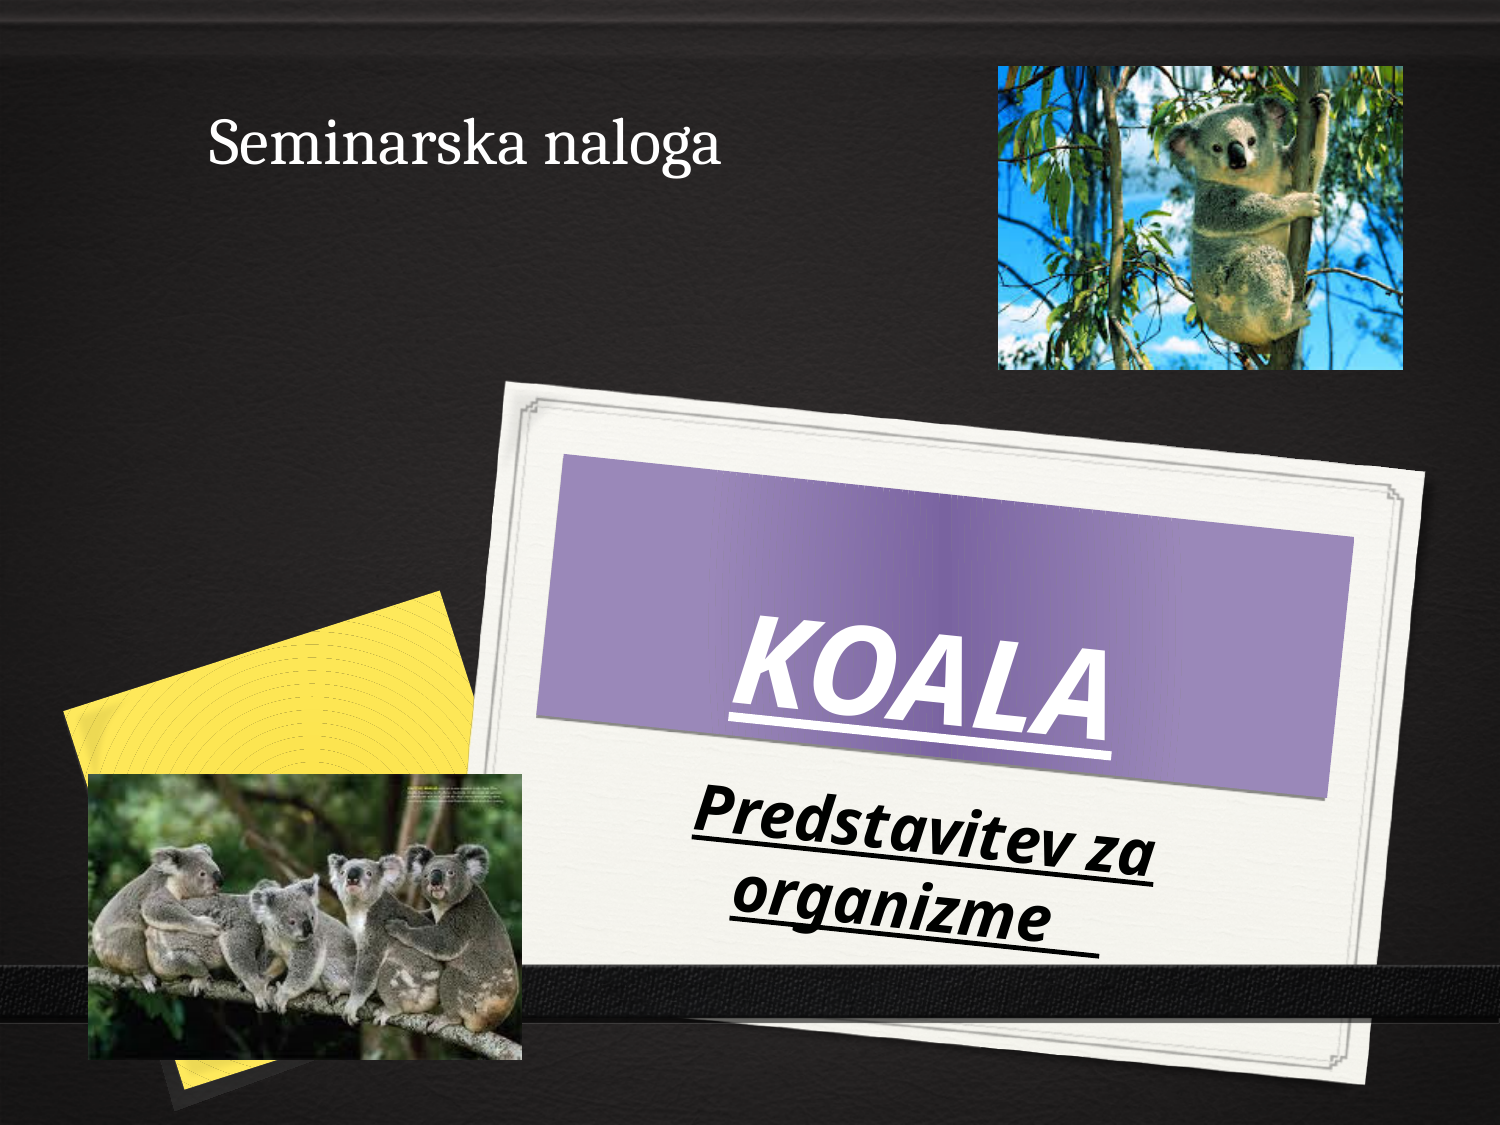

Seminarska naloga
# KOALA
Predstavitev za organizme